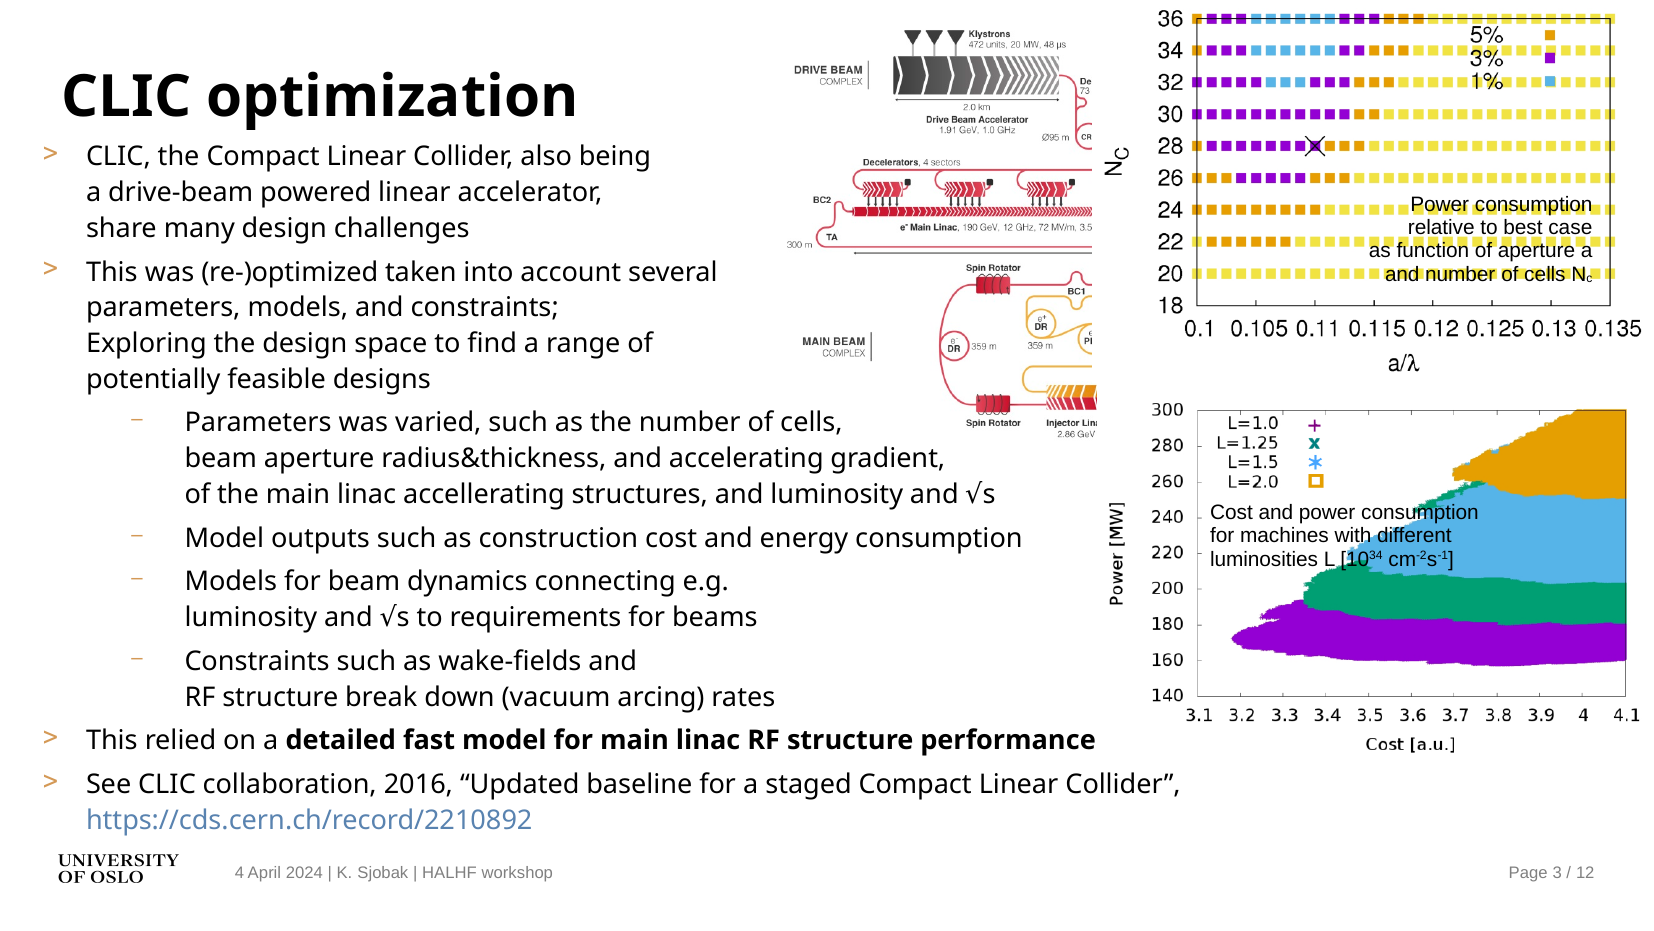

https://cds.cern.ch/record/2655160
CLIC optimization
CLIC, the Compact Linear Collider, also being
a drive-beam powered linear accelerator,
share many design challenges
This was (re-)optimized taken into account several
parameters, models, and constraints;
Exploring the design space to find a range of
potentially feasible designs
Parameters was varied, such as the number of cells,
beam aperture radius&thickness, and accelerating gradient,
of the main linac accellerating structures, and luminosity and √s
Model outputs such as construction cost and energy consumption
Models for beam dynamics connecting e.g.
luminosity and √s to requirements for beams
Constraints such as wake-fields and
RF structure break down (vacuum arcing) rates
This relied on a detailed fast model for main linac RF structure performance
See CLIC collaboration, 2016, “Updated baseline for a staged Compact Linear Collider”, https://cds.cern.ch/record/2210892
Power consumption
relative to best case
as function of aperture a
and number of cells Nc
Cost and power consumption
for machines with different
luminosities L [1034 cm-2s-1]
3
4 April 2024 | K. Sjobak | HALHF workshop